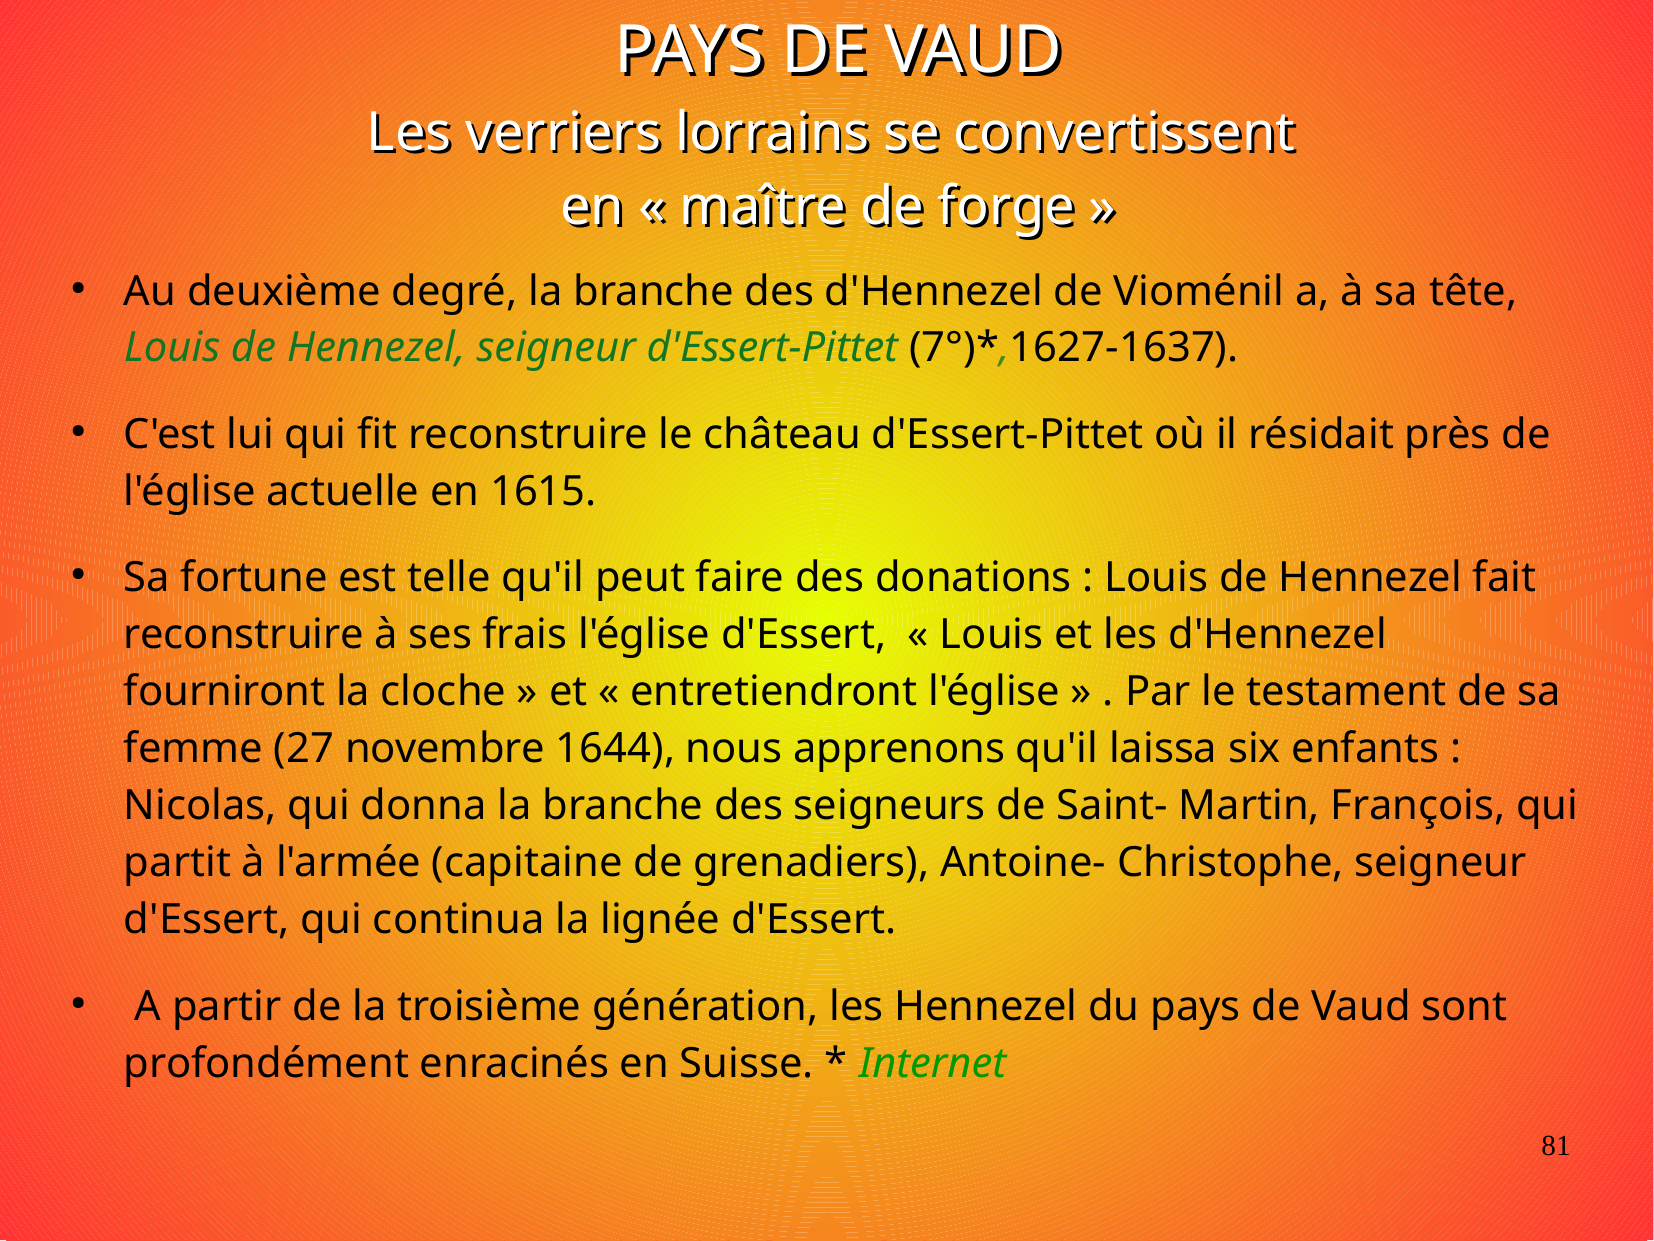

# PAYS DE VAUD Les verriers lorrains se convertissent en « maître de forge »
Au deuxième degré, la branche des d'Hennezel de Vioménil a, à sa tête, Louis de Hennezel, seigneur d'Essert-Pittet (7°)*,1627-1637).
C'est lui qui fit reconstruire le château d'Essert-Pittet où il résidait près de l'église actuelle en 1615.
Sa fortune est telle qu'il peut faire des donations : Louis de Hennezel fait reconstruire à ses frais l'église d'Essert, « Louis et les d'Hennezel fourniront la cloche » et « entretiendront l'église » . Par le testament de sa femme (27 novembre 1644), nous apprenons qu'il laissa six enfants : Nicolas, qui donna la branche des seigneurs de Saint- Martin, François, qui partit à l'armée (capitaine de grenadiers), Antoine- Christophe, seigneur d'Essert, qui continua la lignée d'Essert.
 A partir de la troisième génération, les Hennezel du pays de Vaud sont profondément enracinés en Suisse. * Internet
81